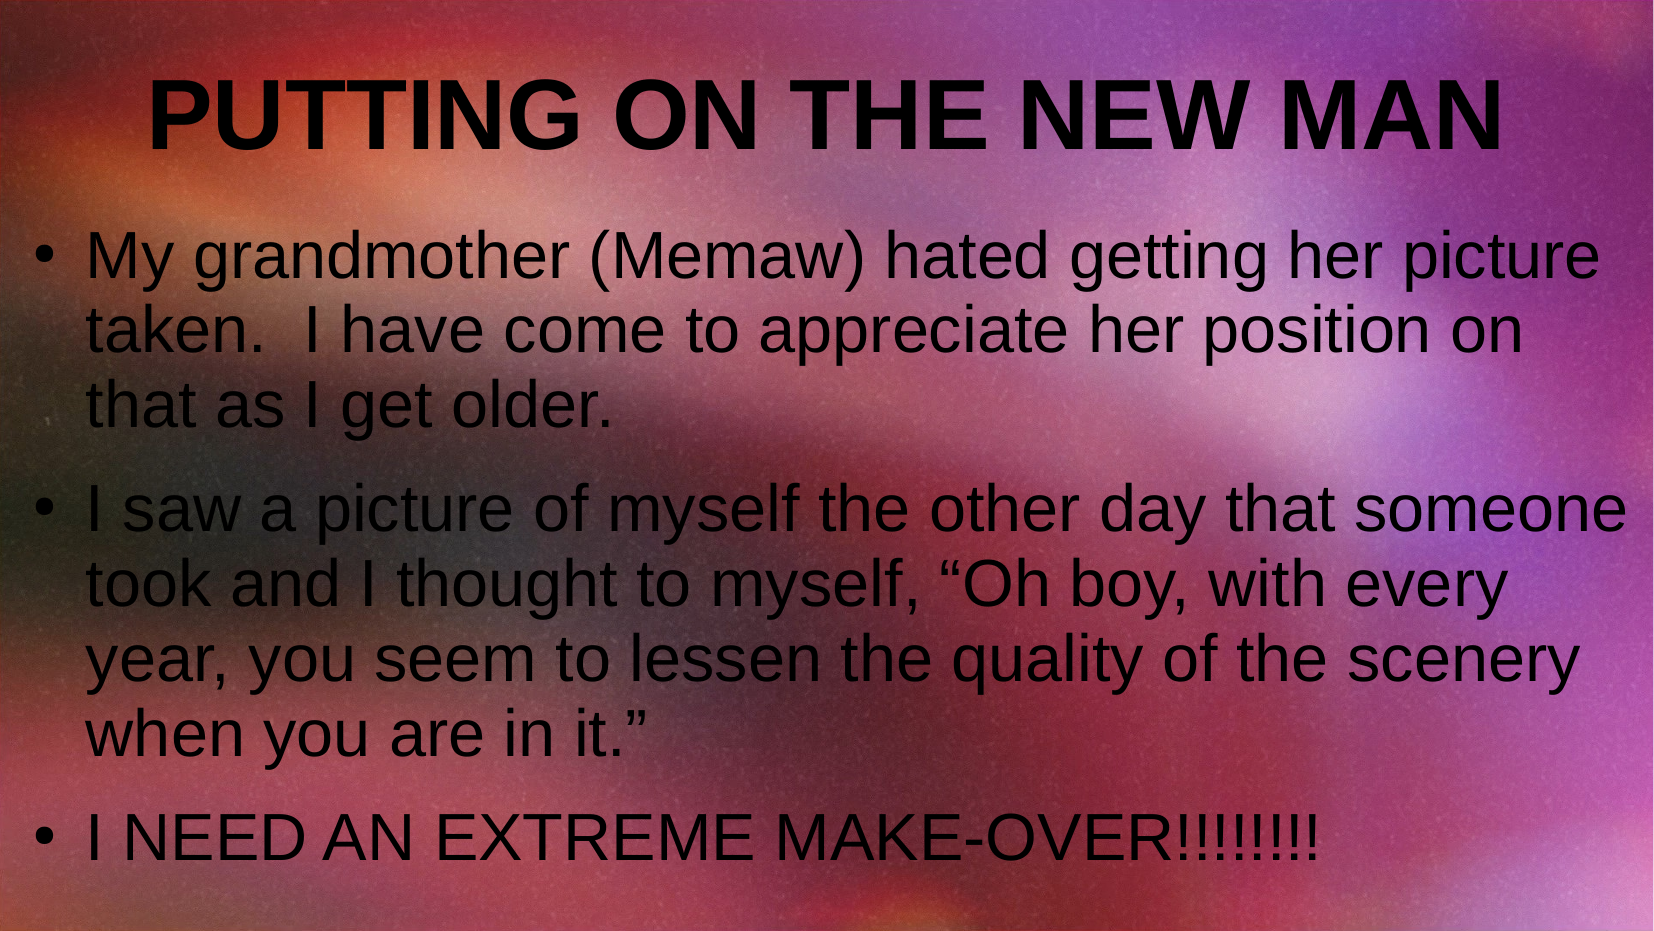

# PUTTING ON THE NEW MAN
My grandmother (Memaw) hated getting her picture taken. I have come to appreciate her position on that as I get older.
I saw a picture of myself the other day that someone took and I thought to myself, “Oh boy, with every year, you seem to lessen the quality of the scenery when you are in it.”
I NEED AN EXTREME MAKE-OVER!!!!!!!!